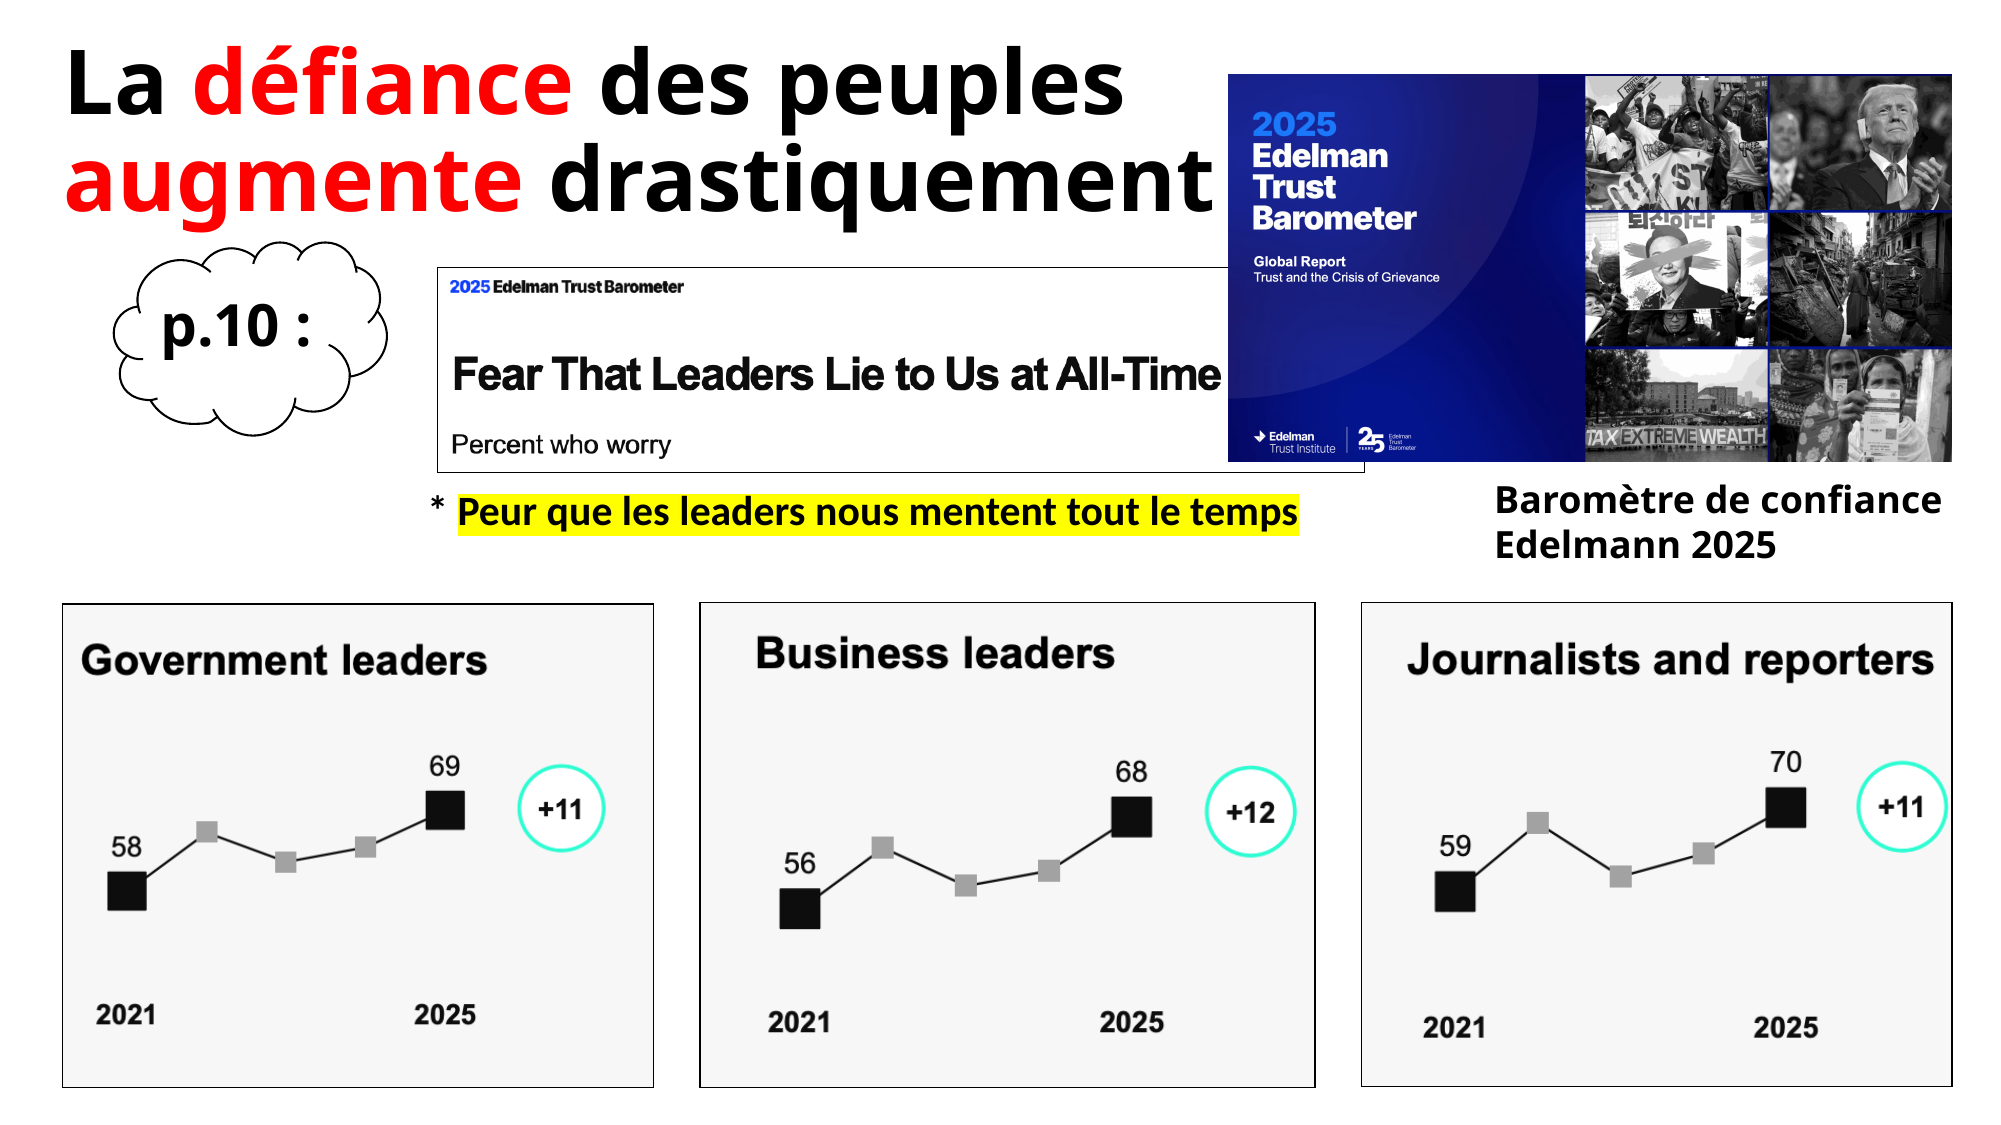

# La défiance des peuples augmente drastiquement
p.10 :
Baromètre de confiance
Edelmann 2025
* Peur que les leaders nous mentent tout le temps